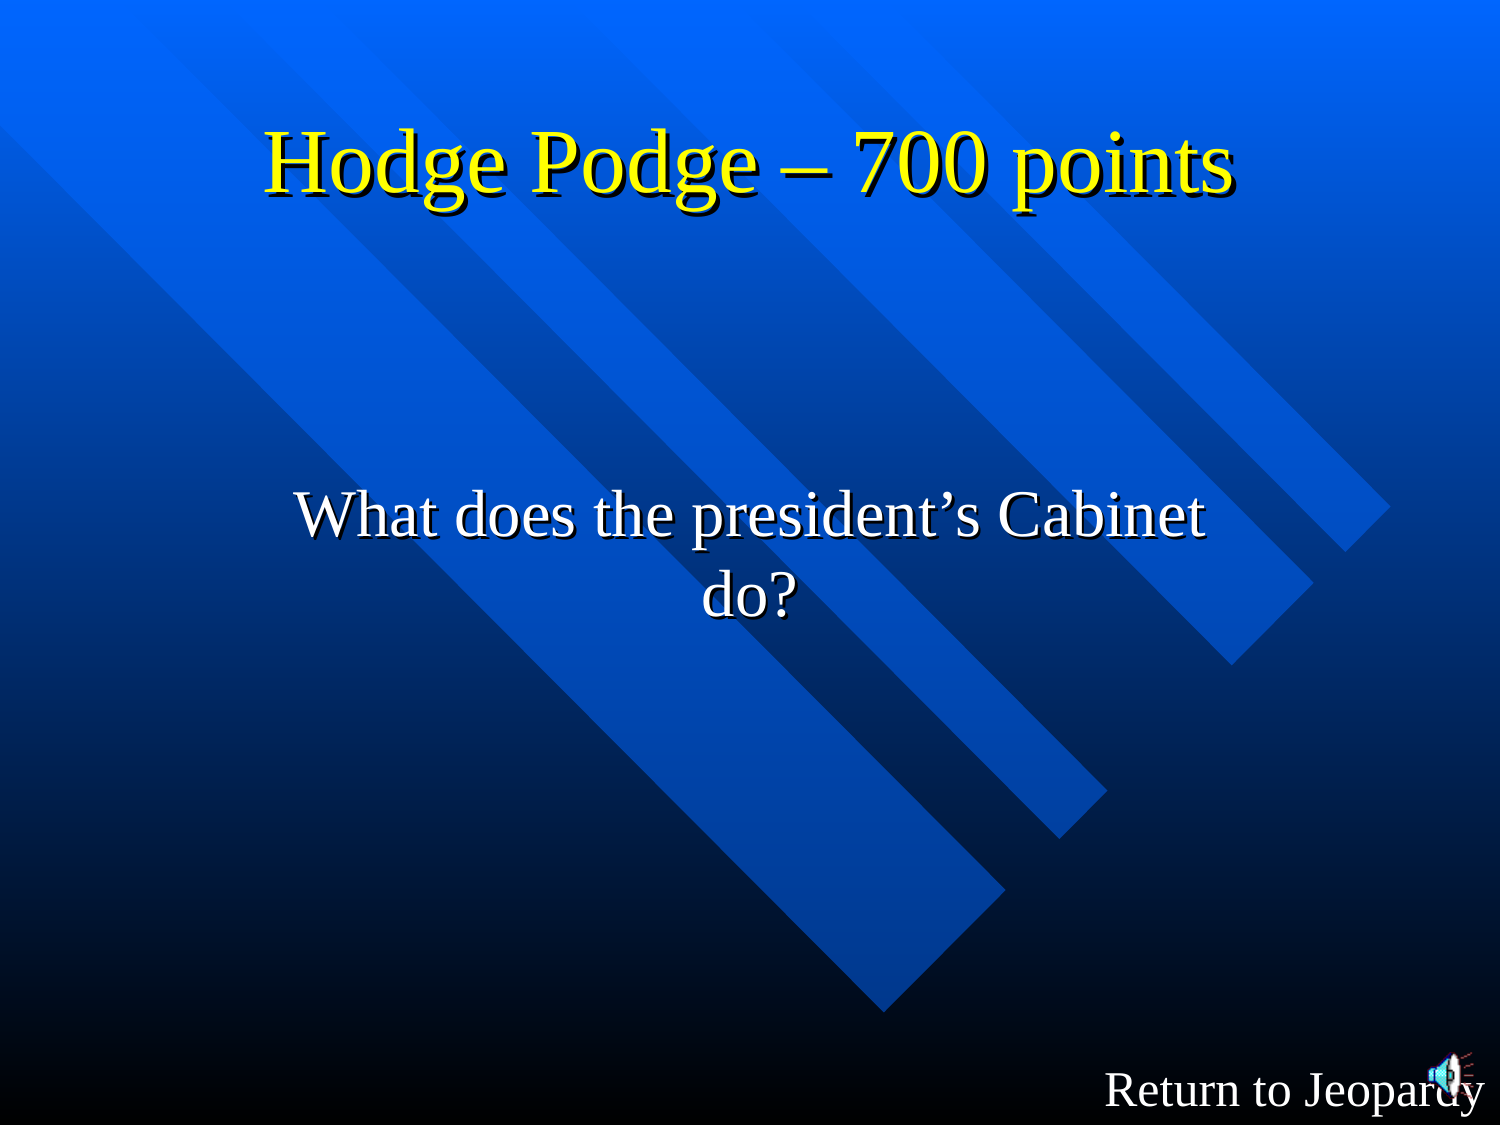

# Hodge Podge – 700 points
What does the president’s Cabinet do?
Return to Jeopardy